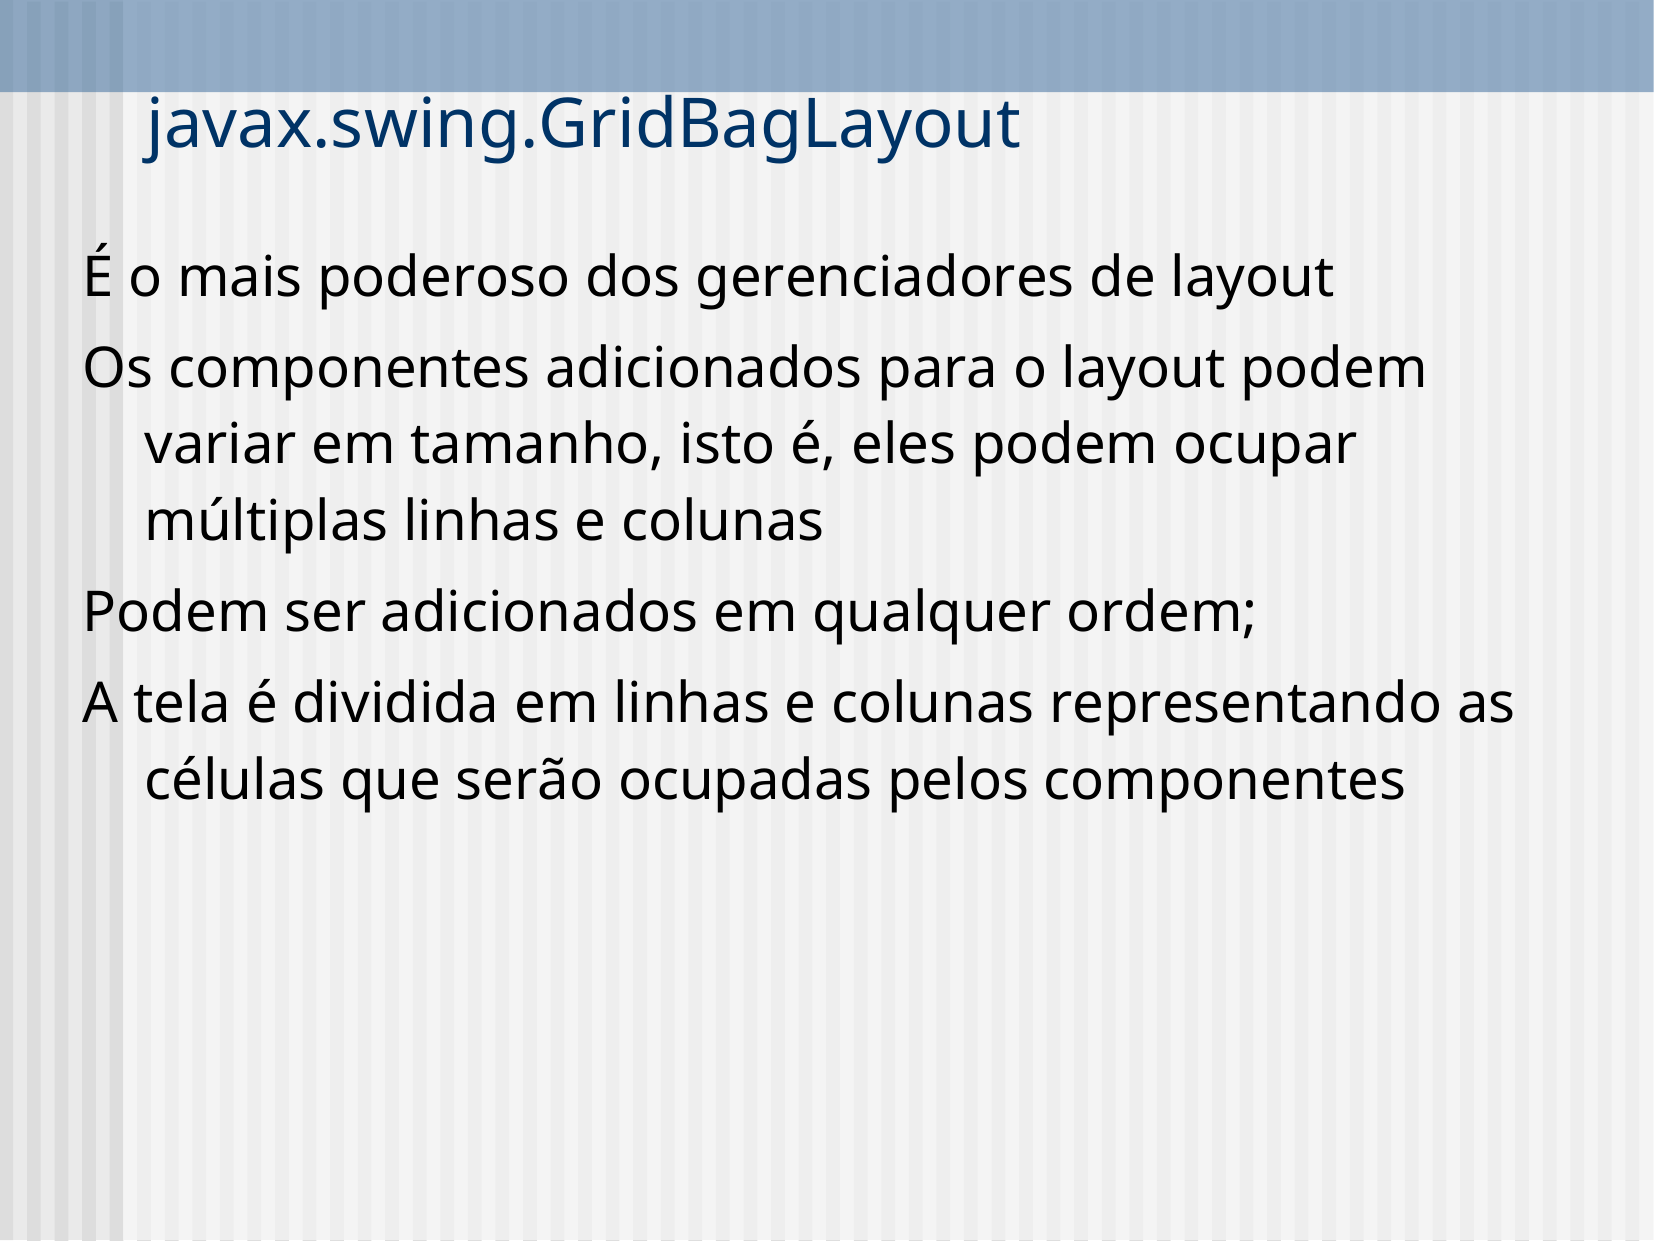

# javax.swing.GridBagLayout
É o mais poderoso dos gerenciadores de layout
Os componentes adicionados para o layout podem variar em tamanho, isto é, eles podem ocupar múltiplas linhas e colunas
Podem ser adicionados em qualquer ordem;
A tela é dividida em linhas e colunas representando as células que serão ocupadas pelos componentes